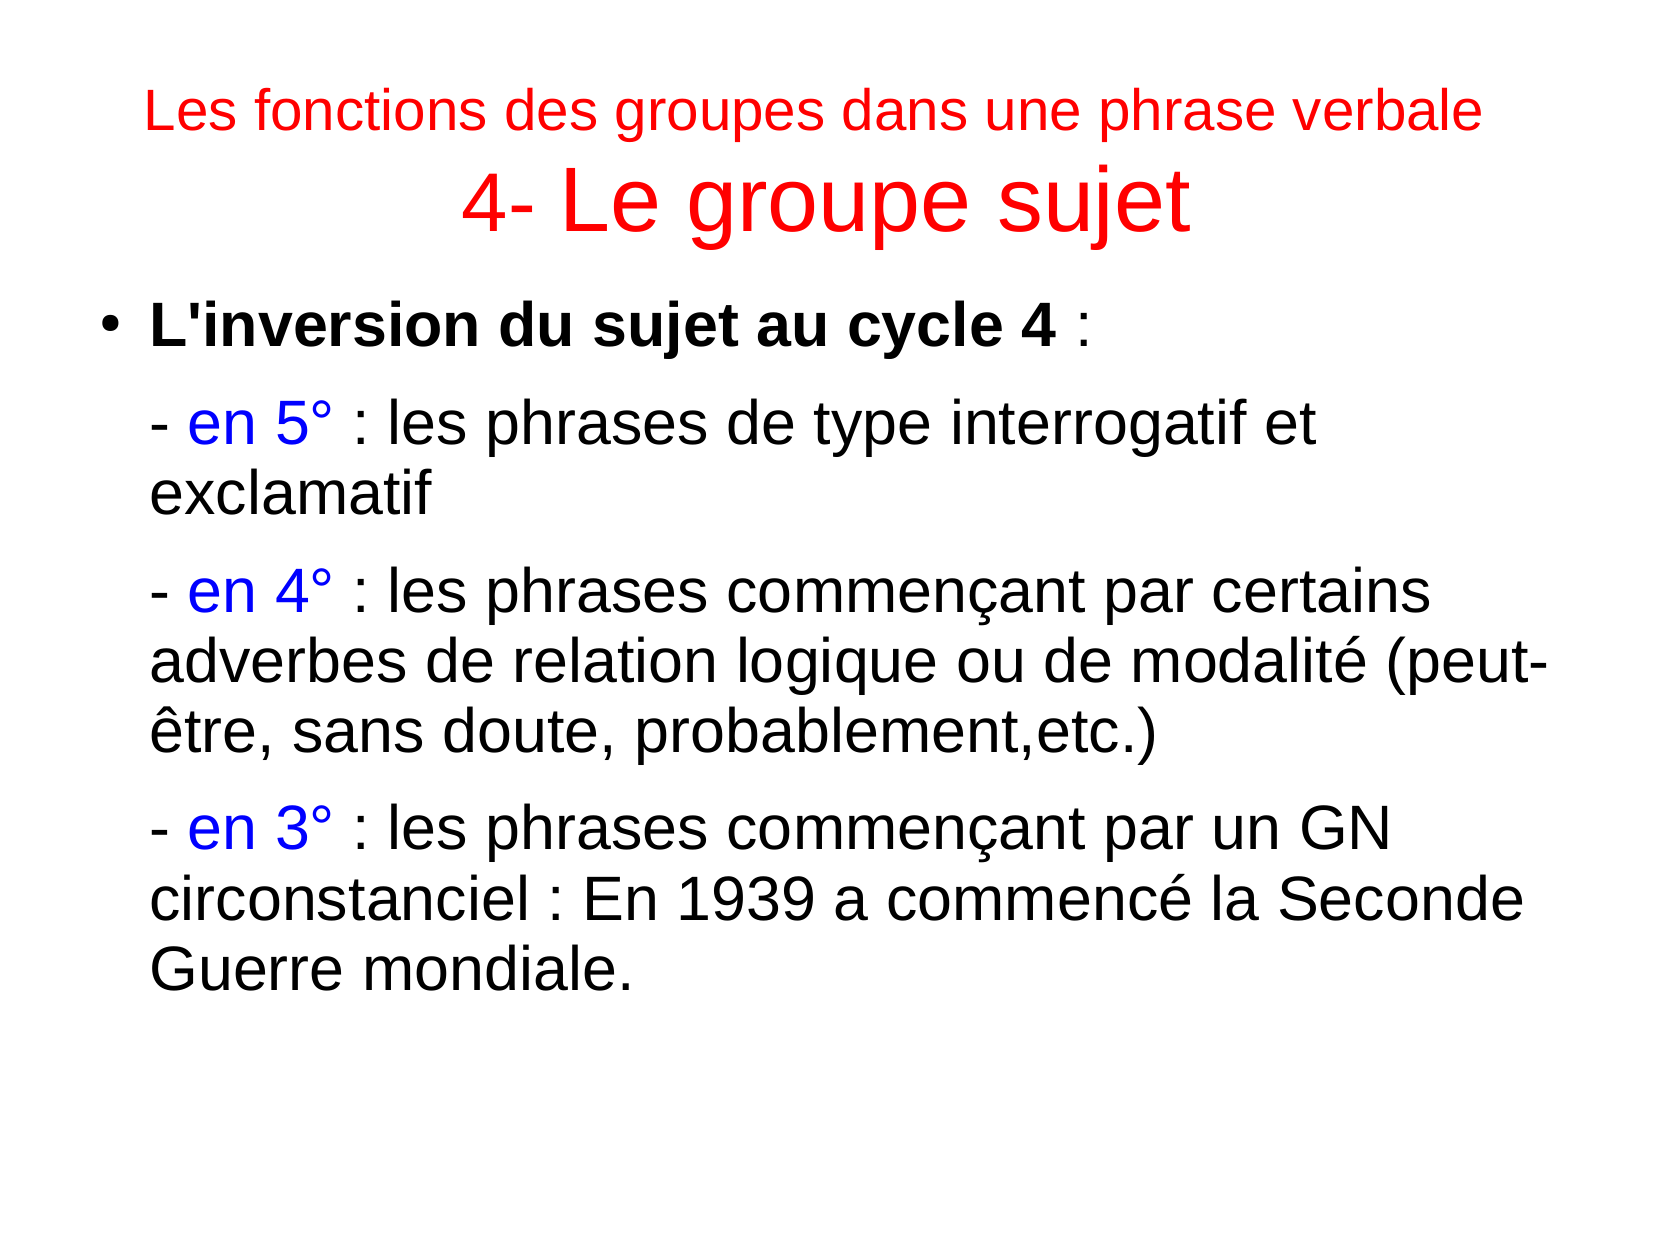

# Les fonctions des groupes dans une phrase verbale 4- Le groupe sujet
L'inversion du sujet au cycle 4 :
- en 5° : les phrases de type interrogatif et exclamatif
- en 4° : les phrases commençant par certains adverbes de relation logique ou de modalité (peut-être, sans doute, probablement,etc.)
- en 3° : les phrases commençant par un GN circonstanciel : En 1939 a commencé la Seconde Guerre mondiale.